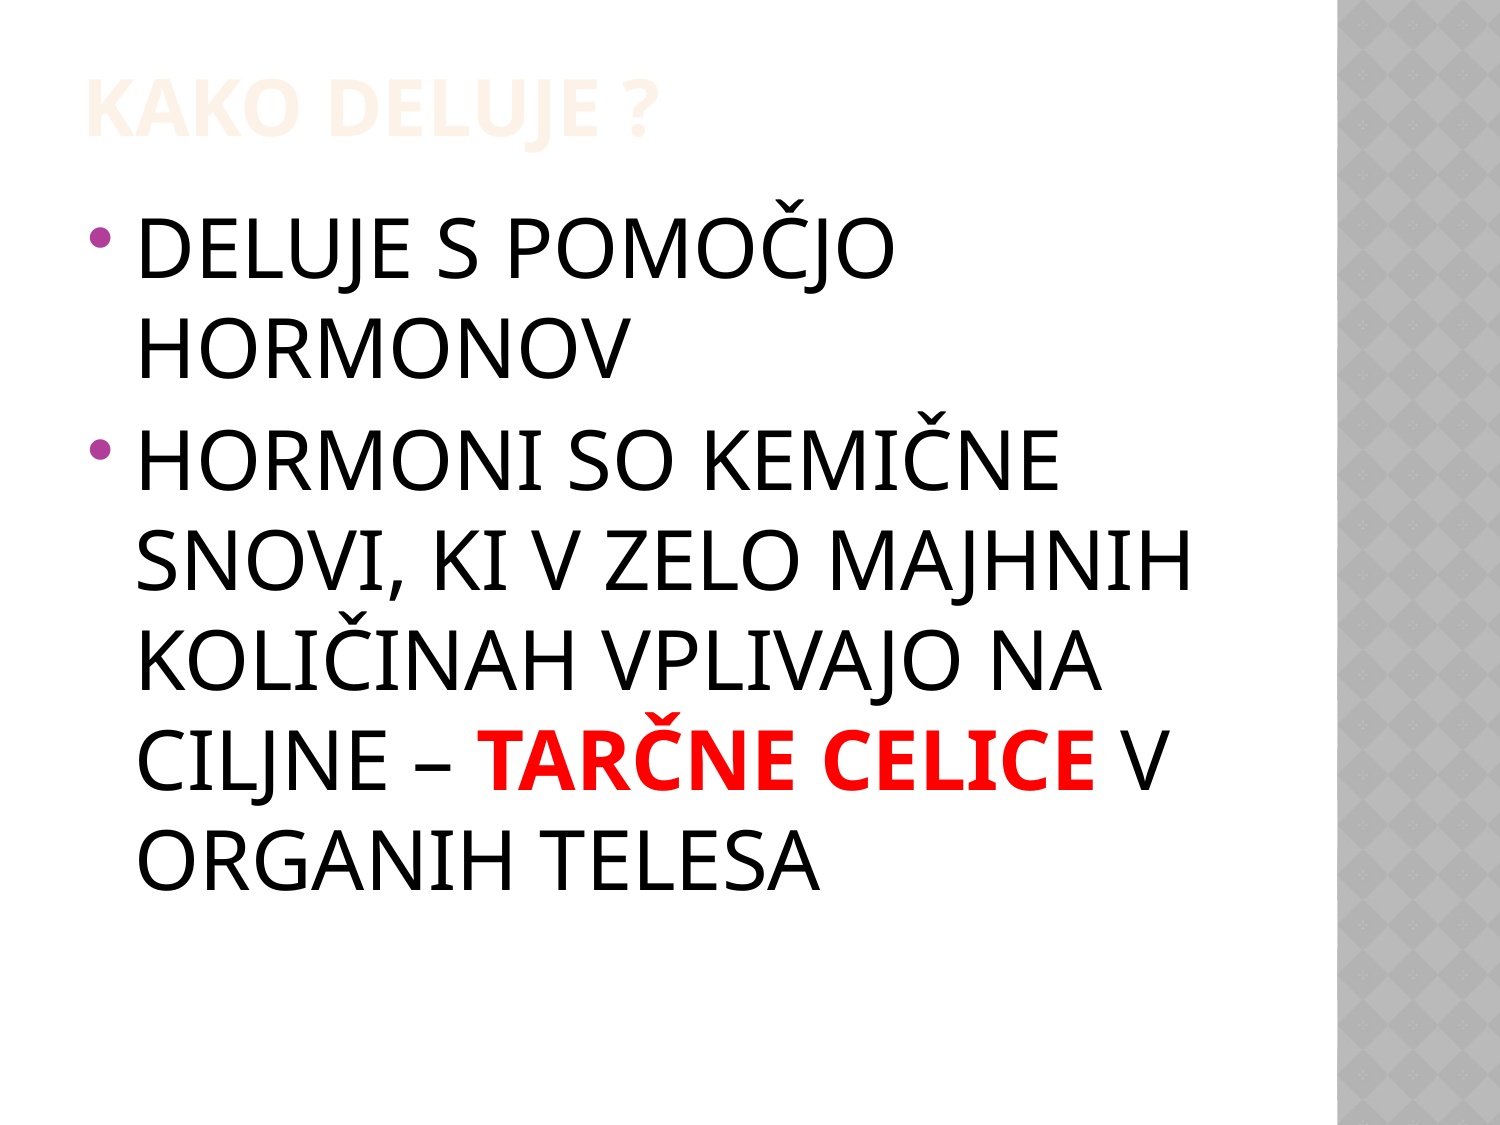

# Kako deluje ?
DELUJE S POMOČJO HORMONOV
HORMONI SO KEMIČNE SNOVI, KI V ZELO MAJHNIH KOLIČINAH VPLIVAJO NA CILJNE – TARČNE CELICE V ORGANIH TELESA